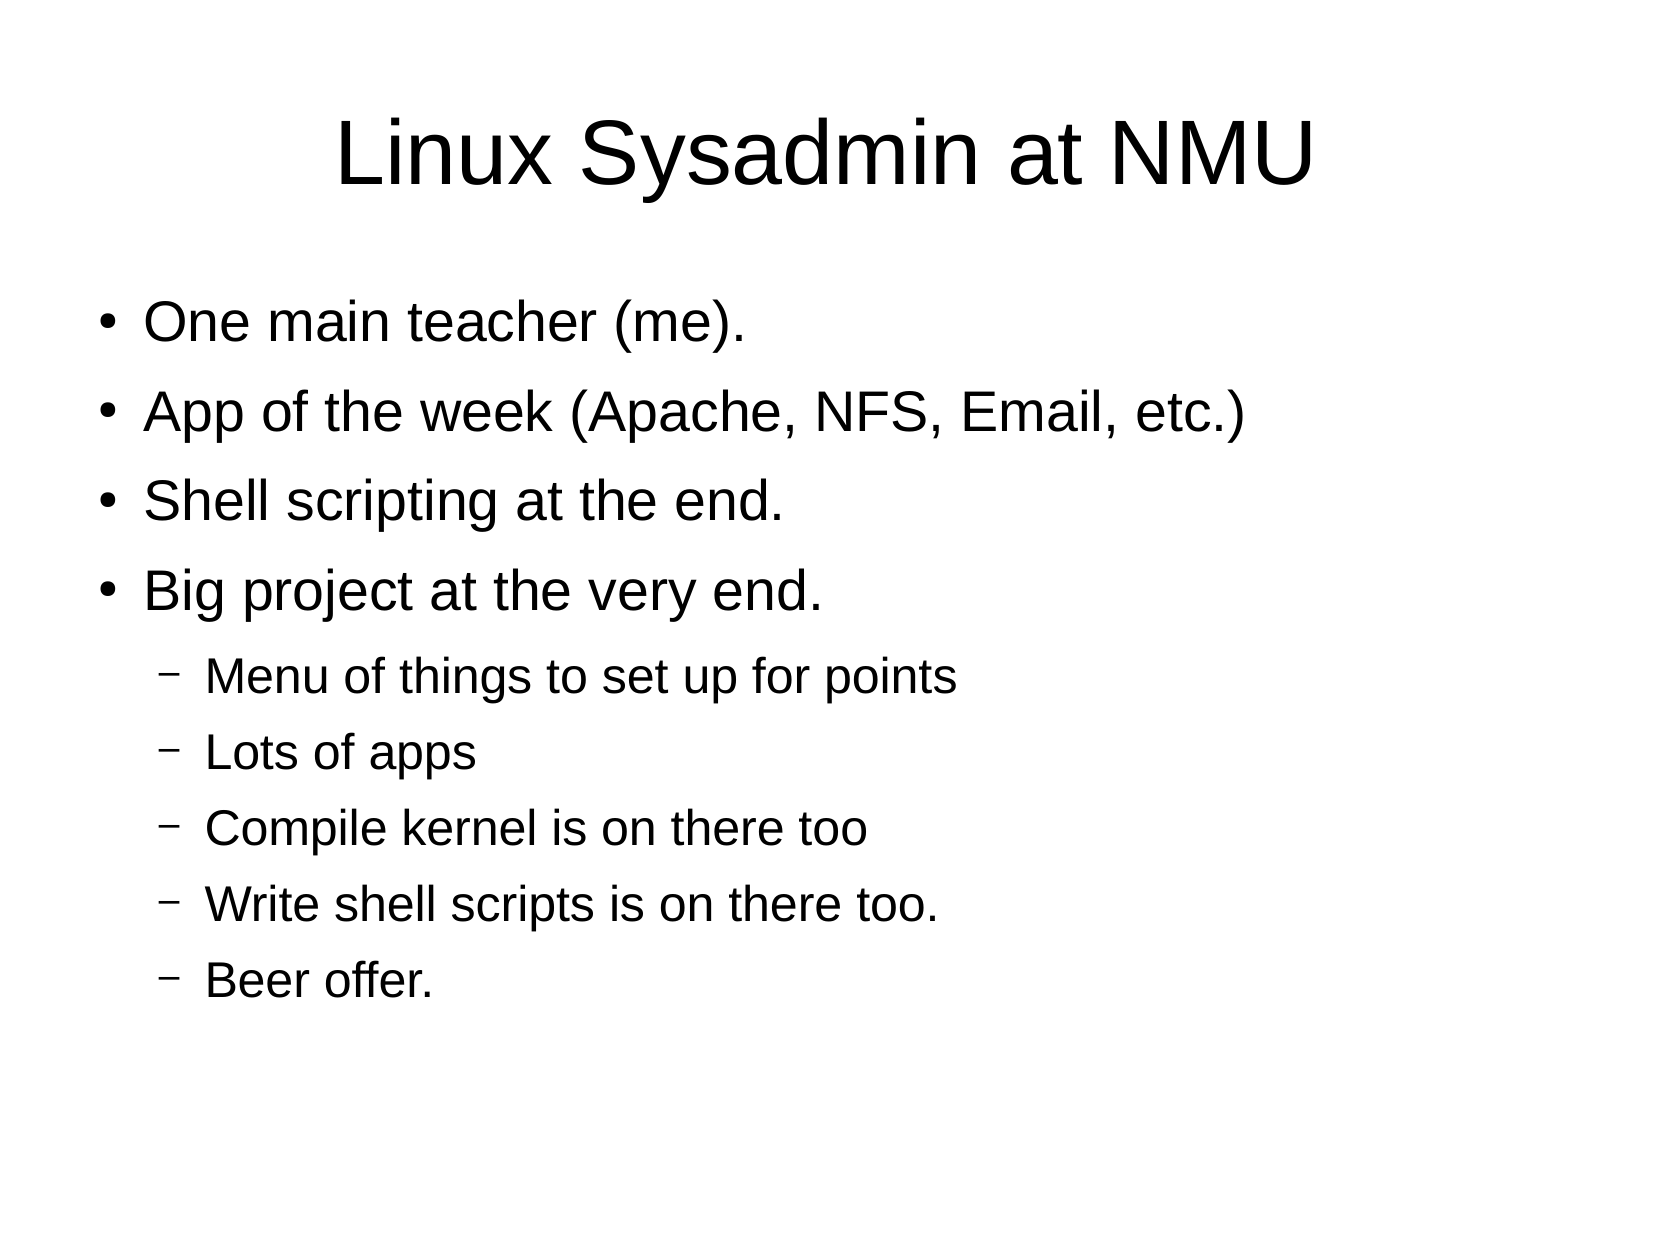

# Linux Sysadmin at NMU
One main teacher (me).
App of the week (Apache, NFS, Email, etc.)
Shell scripting at the end.
Big project at the very end.
Menu of things to set up for points
Lots of apps
Compile kernel is on there too
Write shell scripts is on there too.
Beer offer.